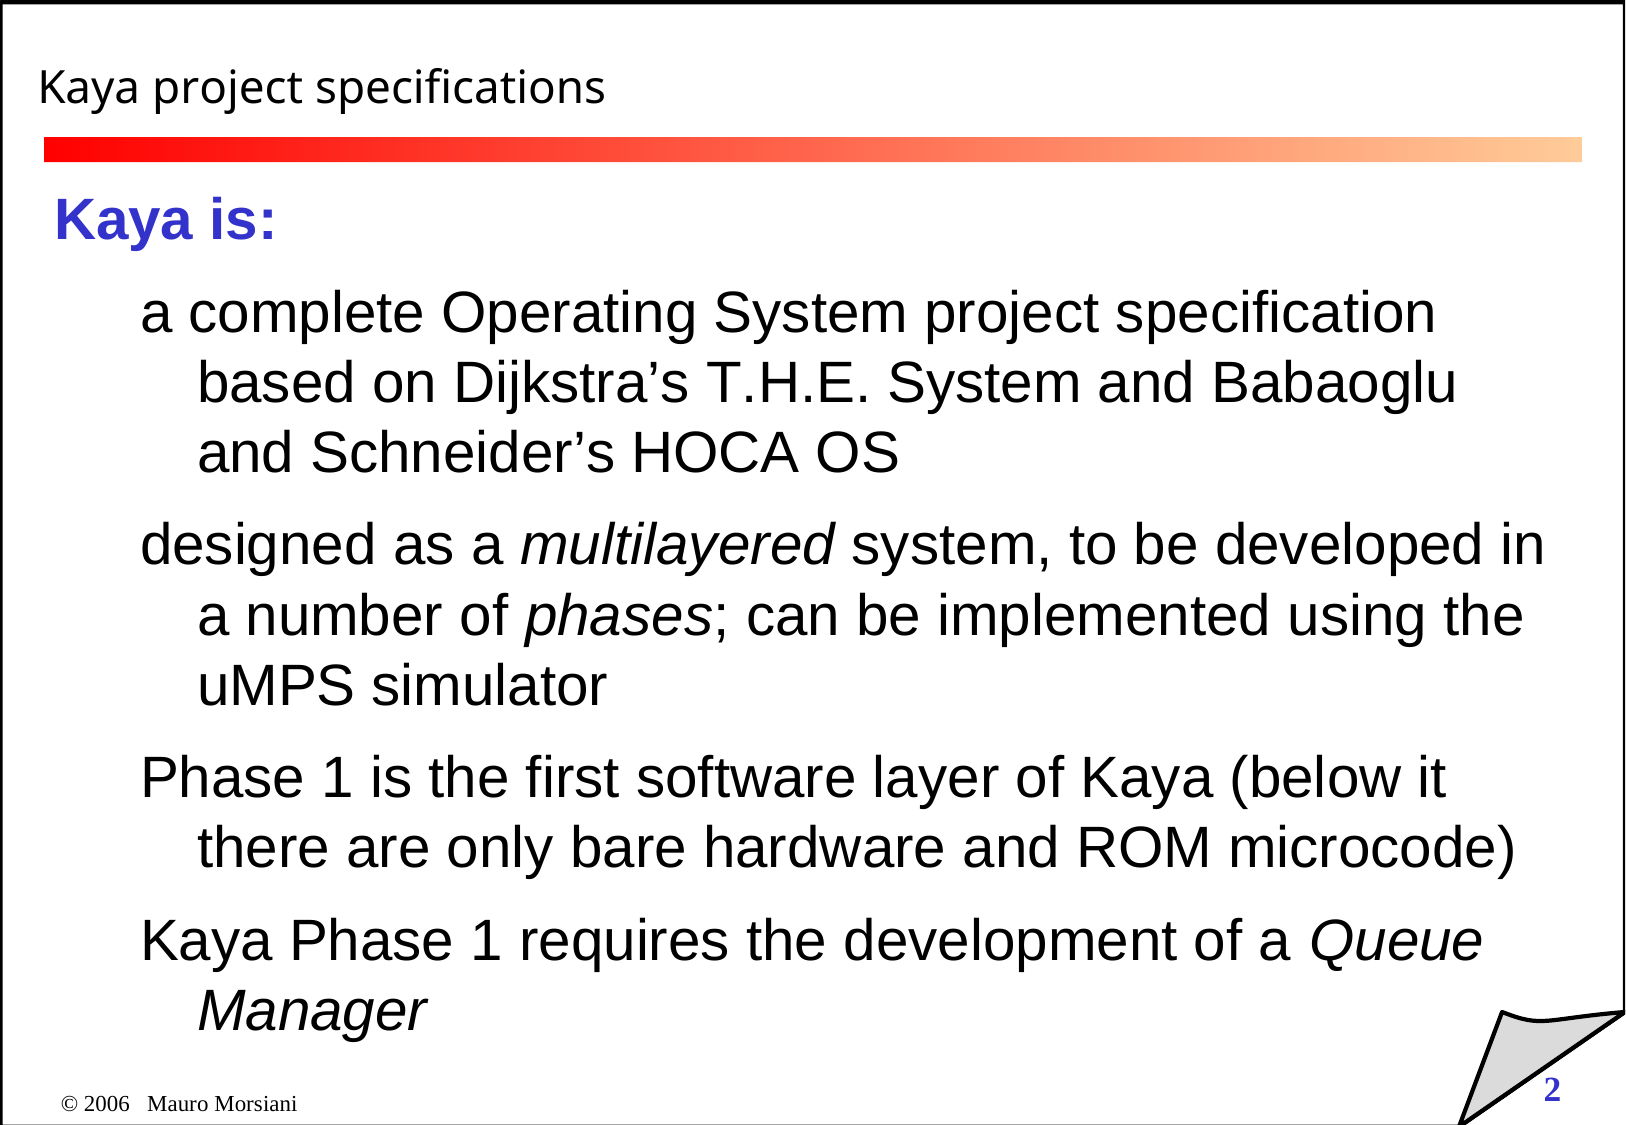

# Kaya project specifications
Kaya is:
a complete Operating System project specification based on Dijkstra’s T.H.E. System and Babaoglu and Schneider’s HOCA OS
designed as a multilayered system, to be developed in a number of phases; can be implemented using the uMPS simulator
Phase 1 is the first software layer of Kaya (below it there are only bare hardware and ROM microcode)
Kaya Phase 1 requires the development of a Queue Manager